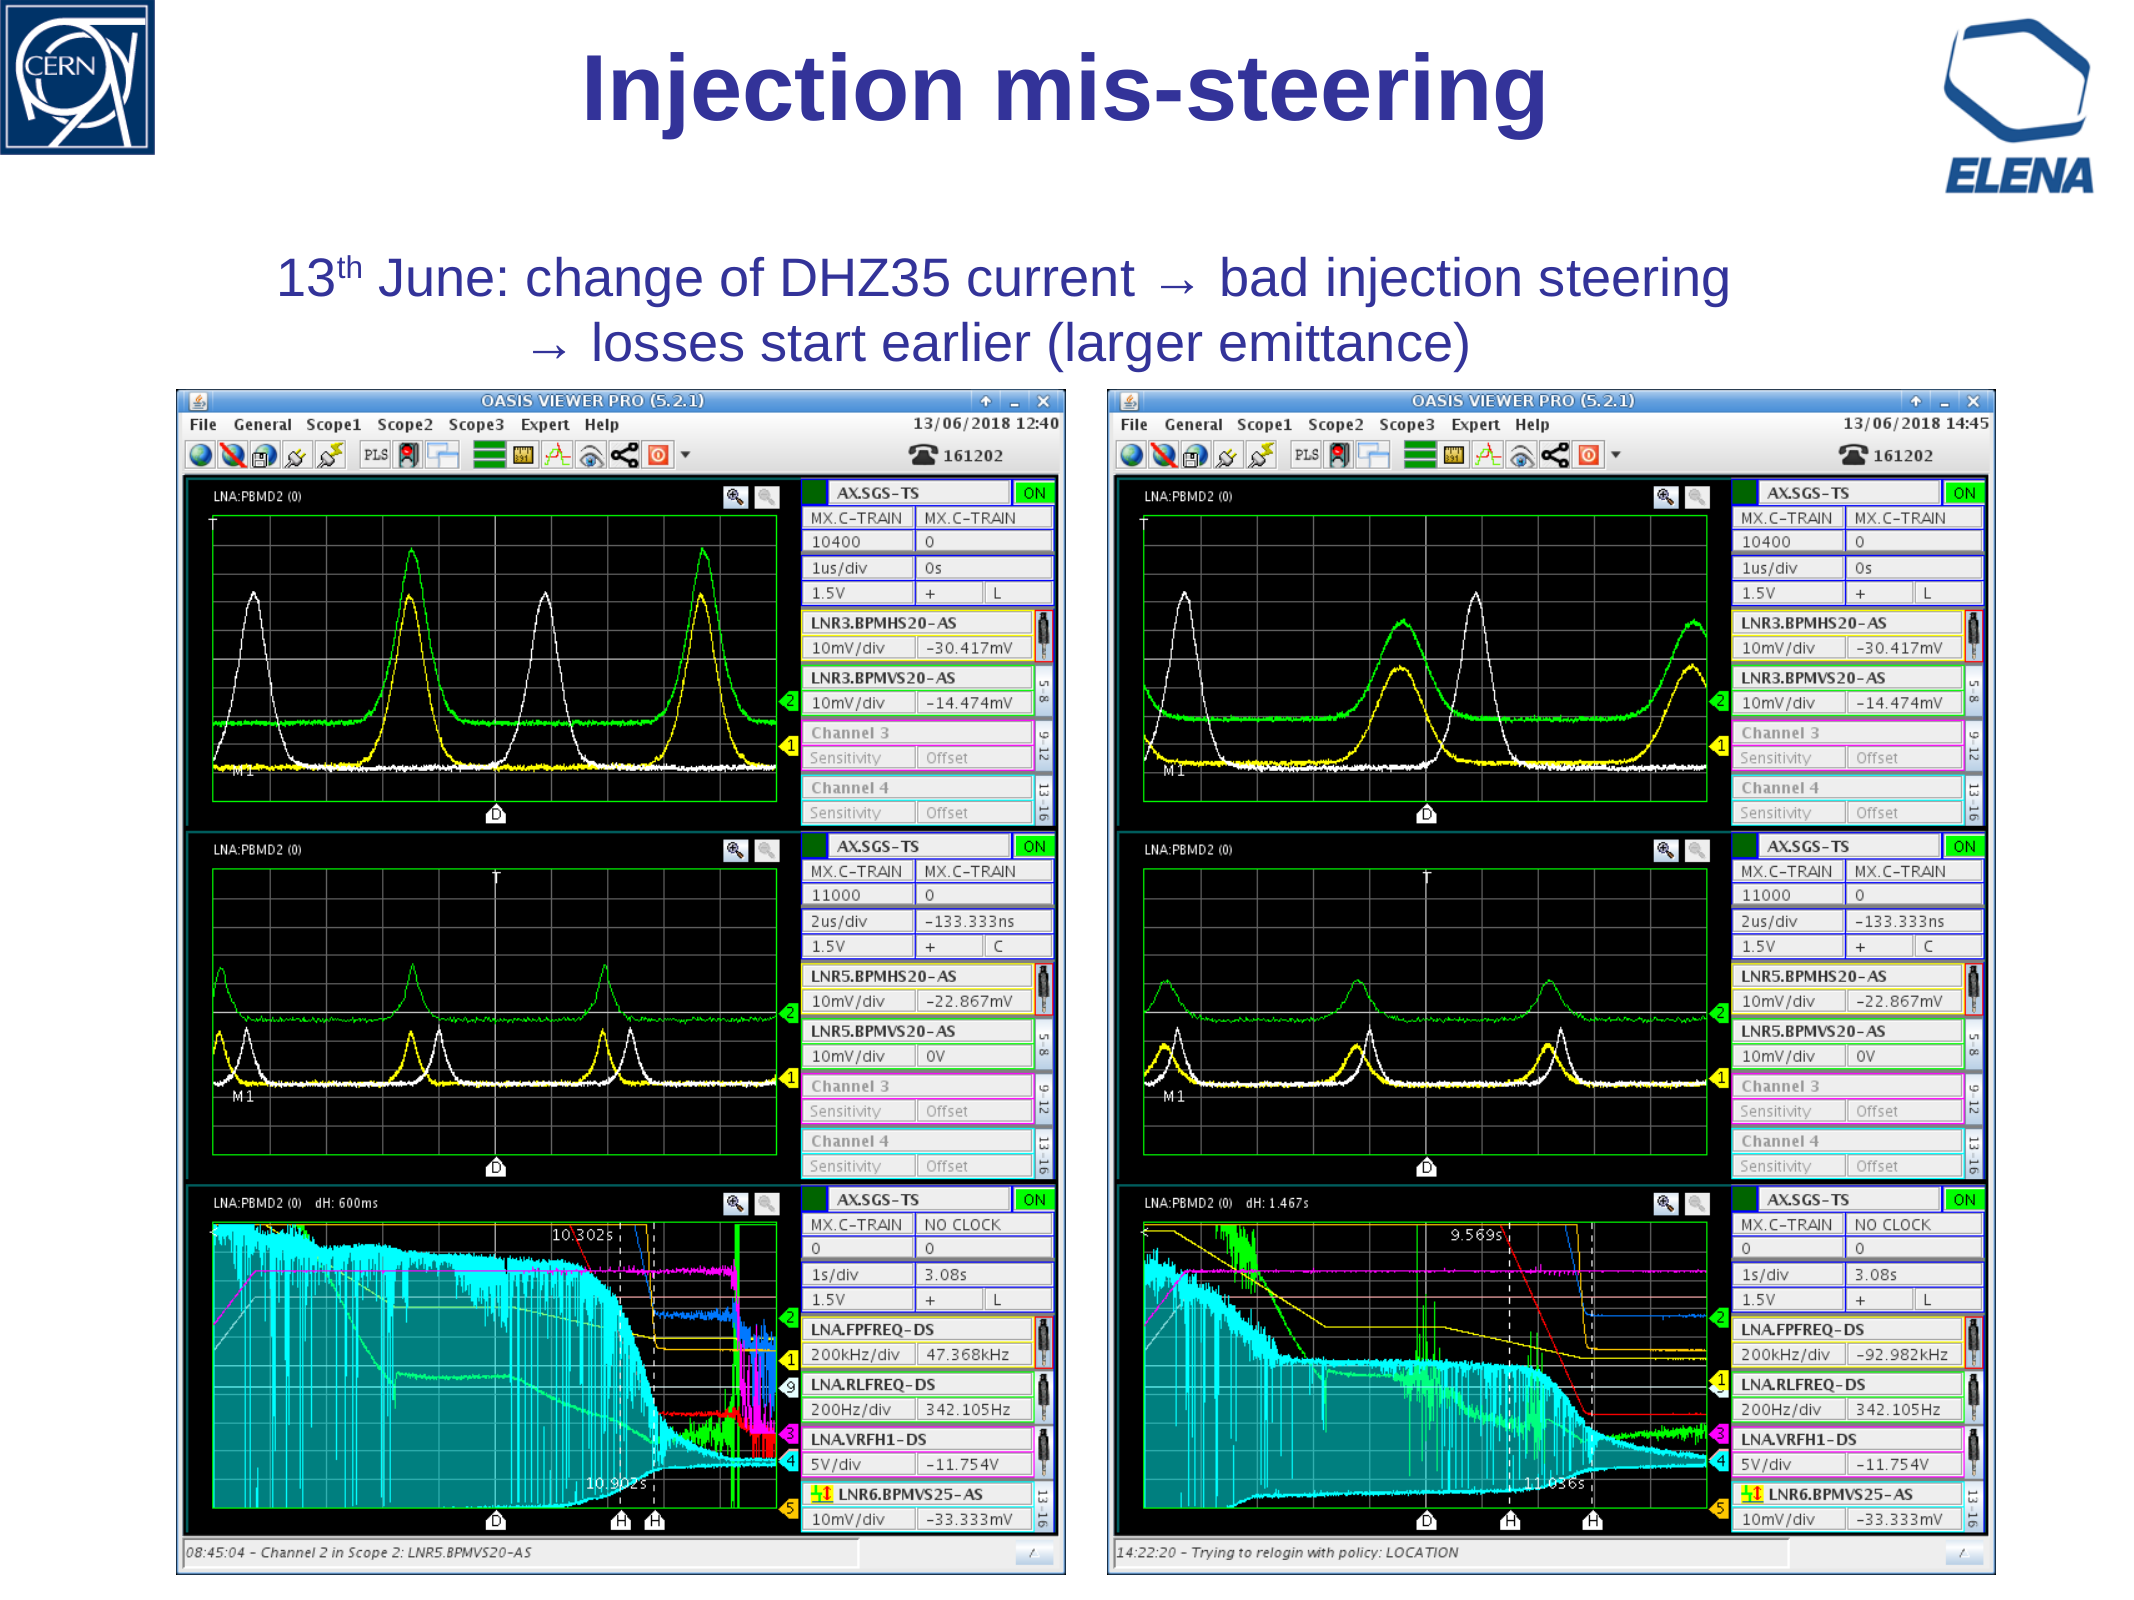

# Injection mis-steering
13th June: change of DHZ35 current → bad injection steering
→ losses start earlier (larger emittance)